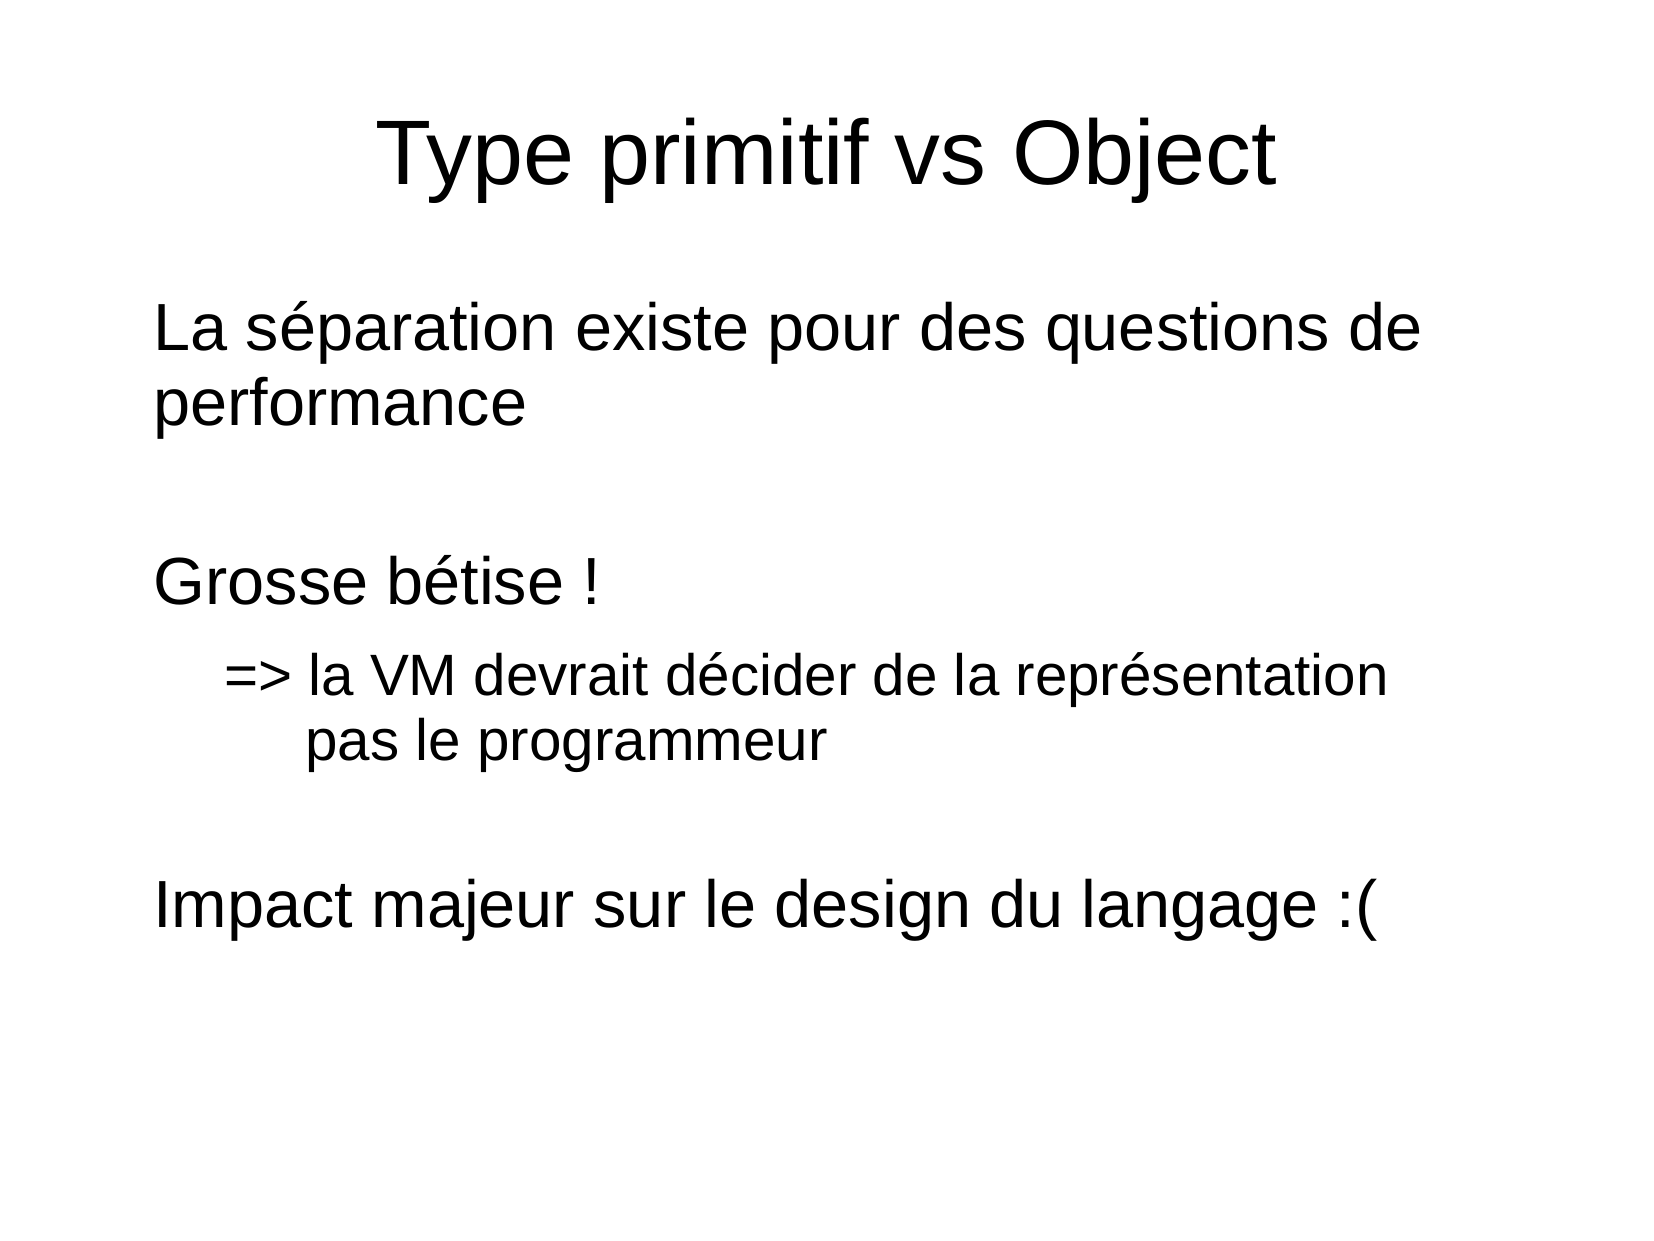

# Type primitif vs Object
La séparation existe pour des questions de performance
Grosse bétise !
=> la VM devrait décider de la représentation
 pas le programmeur
Impact majeur sur le design du langage :(